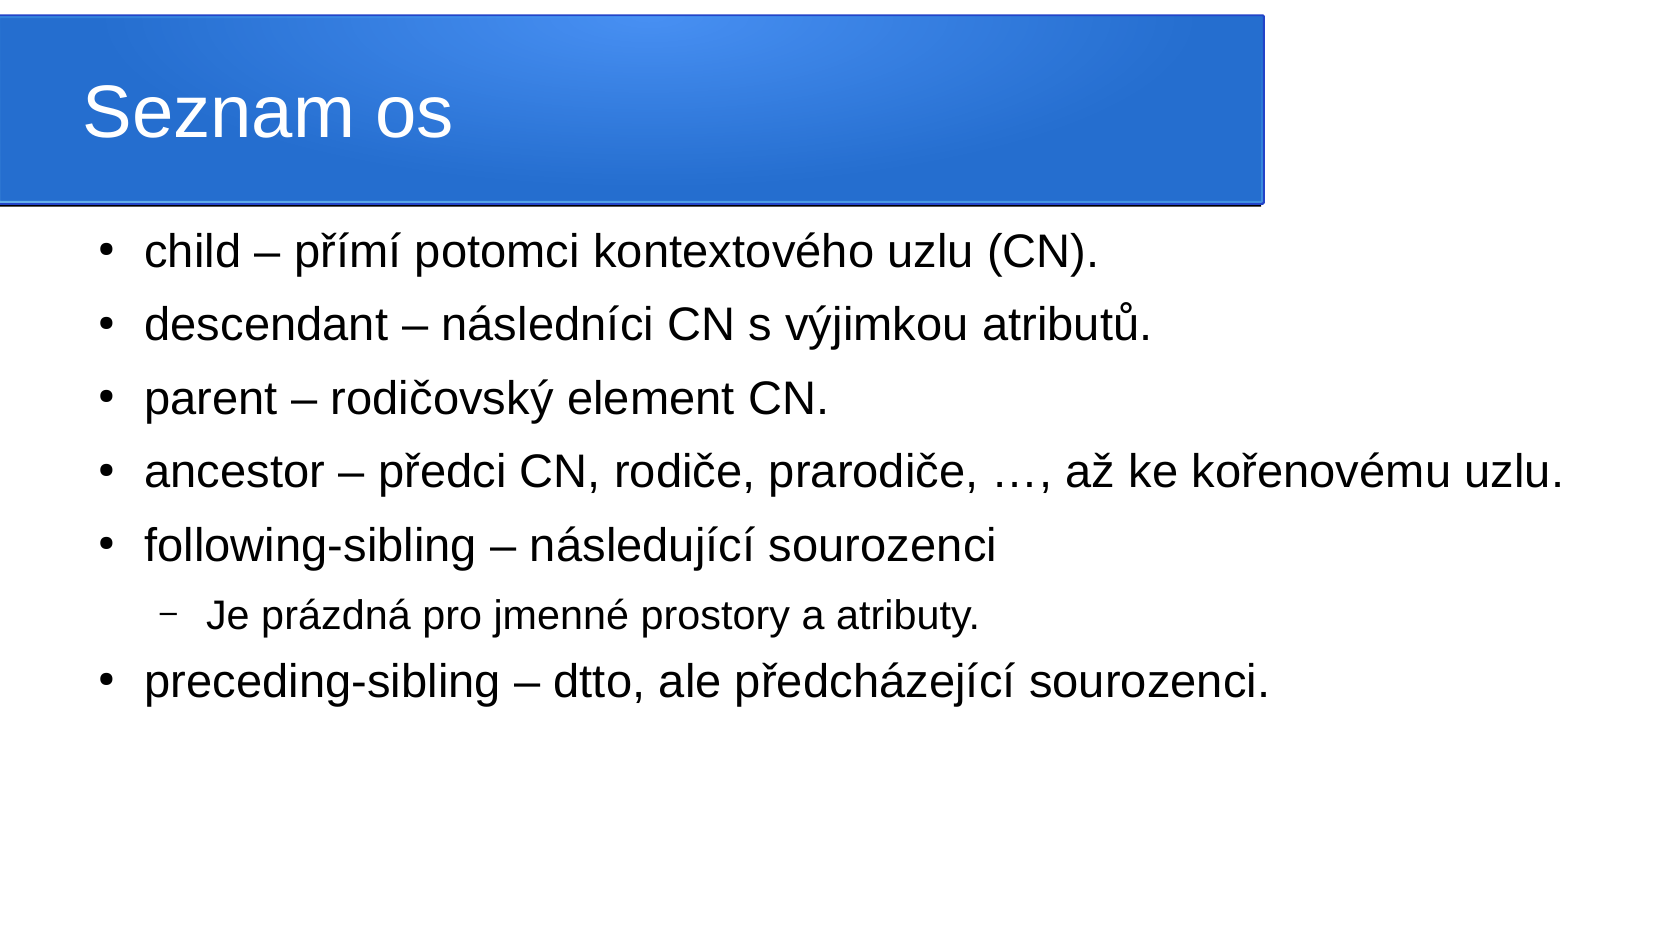

# Seznam os
child – přímí potomci kontextového uzlu (CN).
descendant – následníci CN s výjimkou atributů.
parent – rodičovský element CN.
ancestor – předci CN, rodiče, prarodiče, …, až ke kořenovému uzlu.
following-sibling – následující sourozenci
Je prázdná pro jmenné prostory a atributy.
preceding-sibling – dtto, ale předcházející sourozenci.